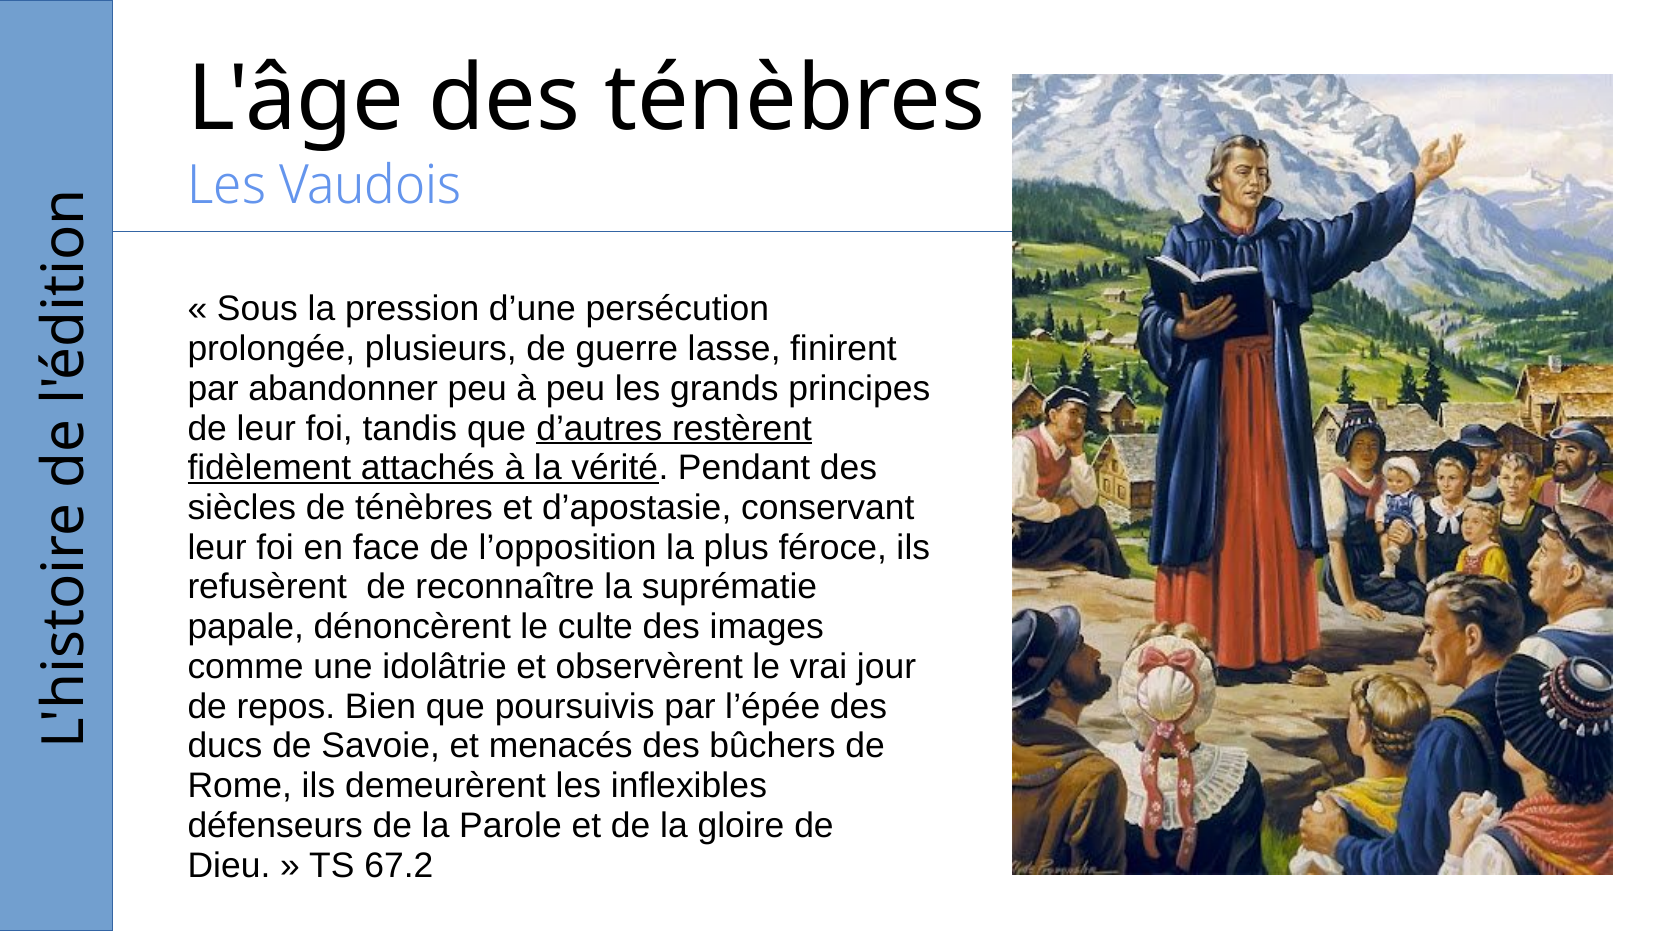

# L'âge des ténèbres
Les Vaudois
« Sous la pression d’une persécution prolongée, plusieurs, de guerre lasse, finirent par abandonner peu à peu les grands principes de leur foi, tandis que d’autres restèrent fidèlement attachés à la vérité. Pendant des siècles de ténèbres et d’apostasie, conservant leur foi en face de l’opposition la plus féroce, ils refusèrent de reconnaître la suprématie papale, dénoncèrent le culte des images comme une idolâtrie et observèrent le vrai jour de repos. Bien que poursuivis par l’épée des ducs de Savoie, et menacés des bûchers de Rome, ils demeurèrent les inflexibles défenseurs de la Parole et de la gloire de Dieu. » TS 67.2
L'histoire de l'édition